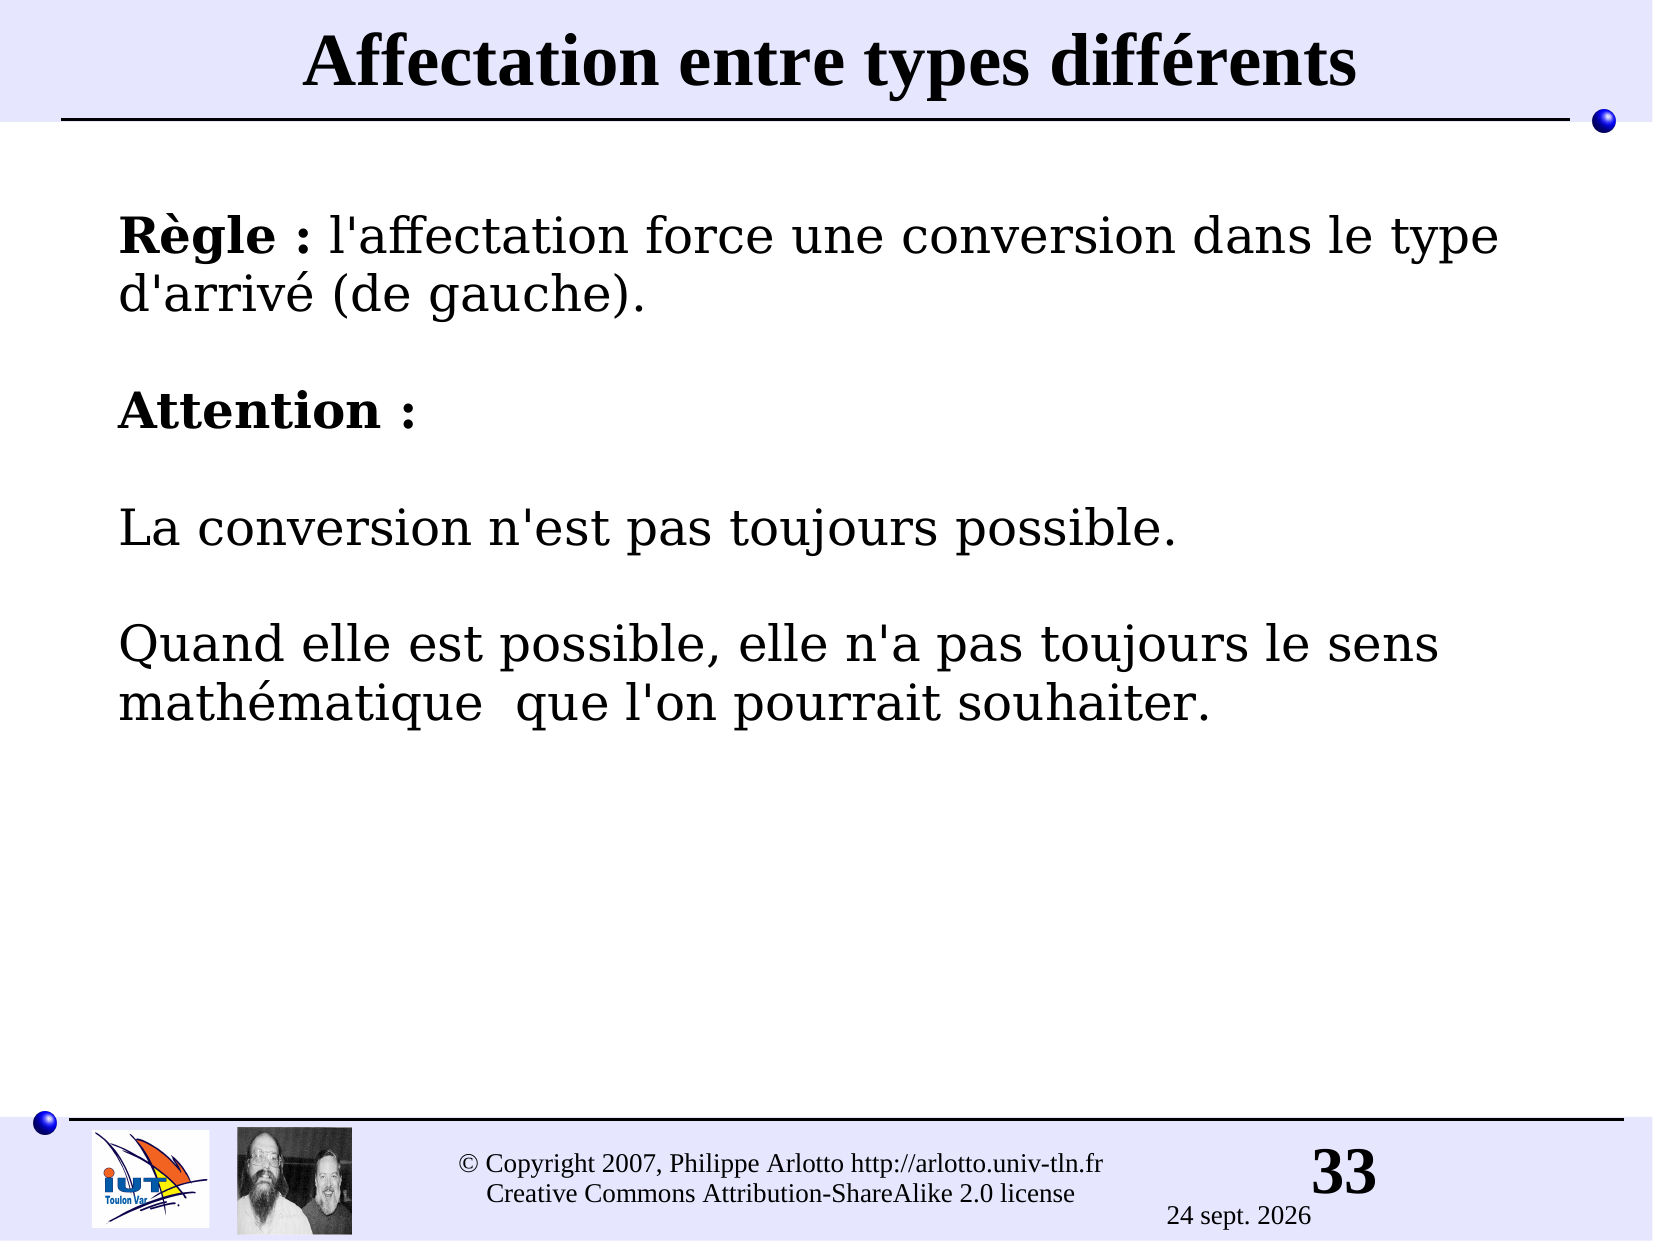

# Affectation entre types différents
Règle : l'affectation force une conversion dans le type
d'arrivé (de gauche).
Attention :
La conversion n'est pas toujours possible.
Quand elle est possible, elle n'a pas toujours le sens
mathématique que l'on pourrait souhaiter.